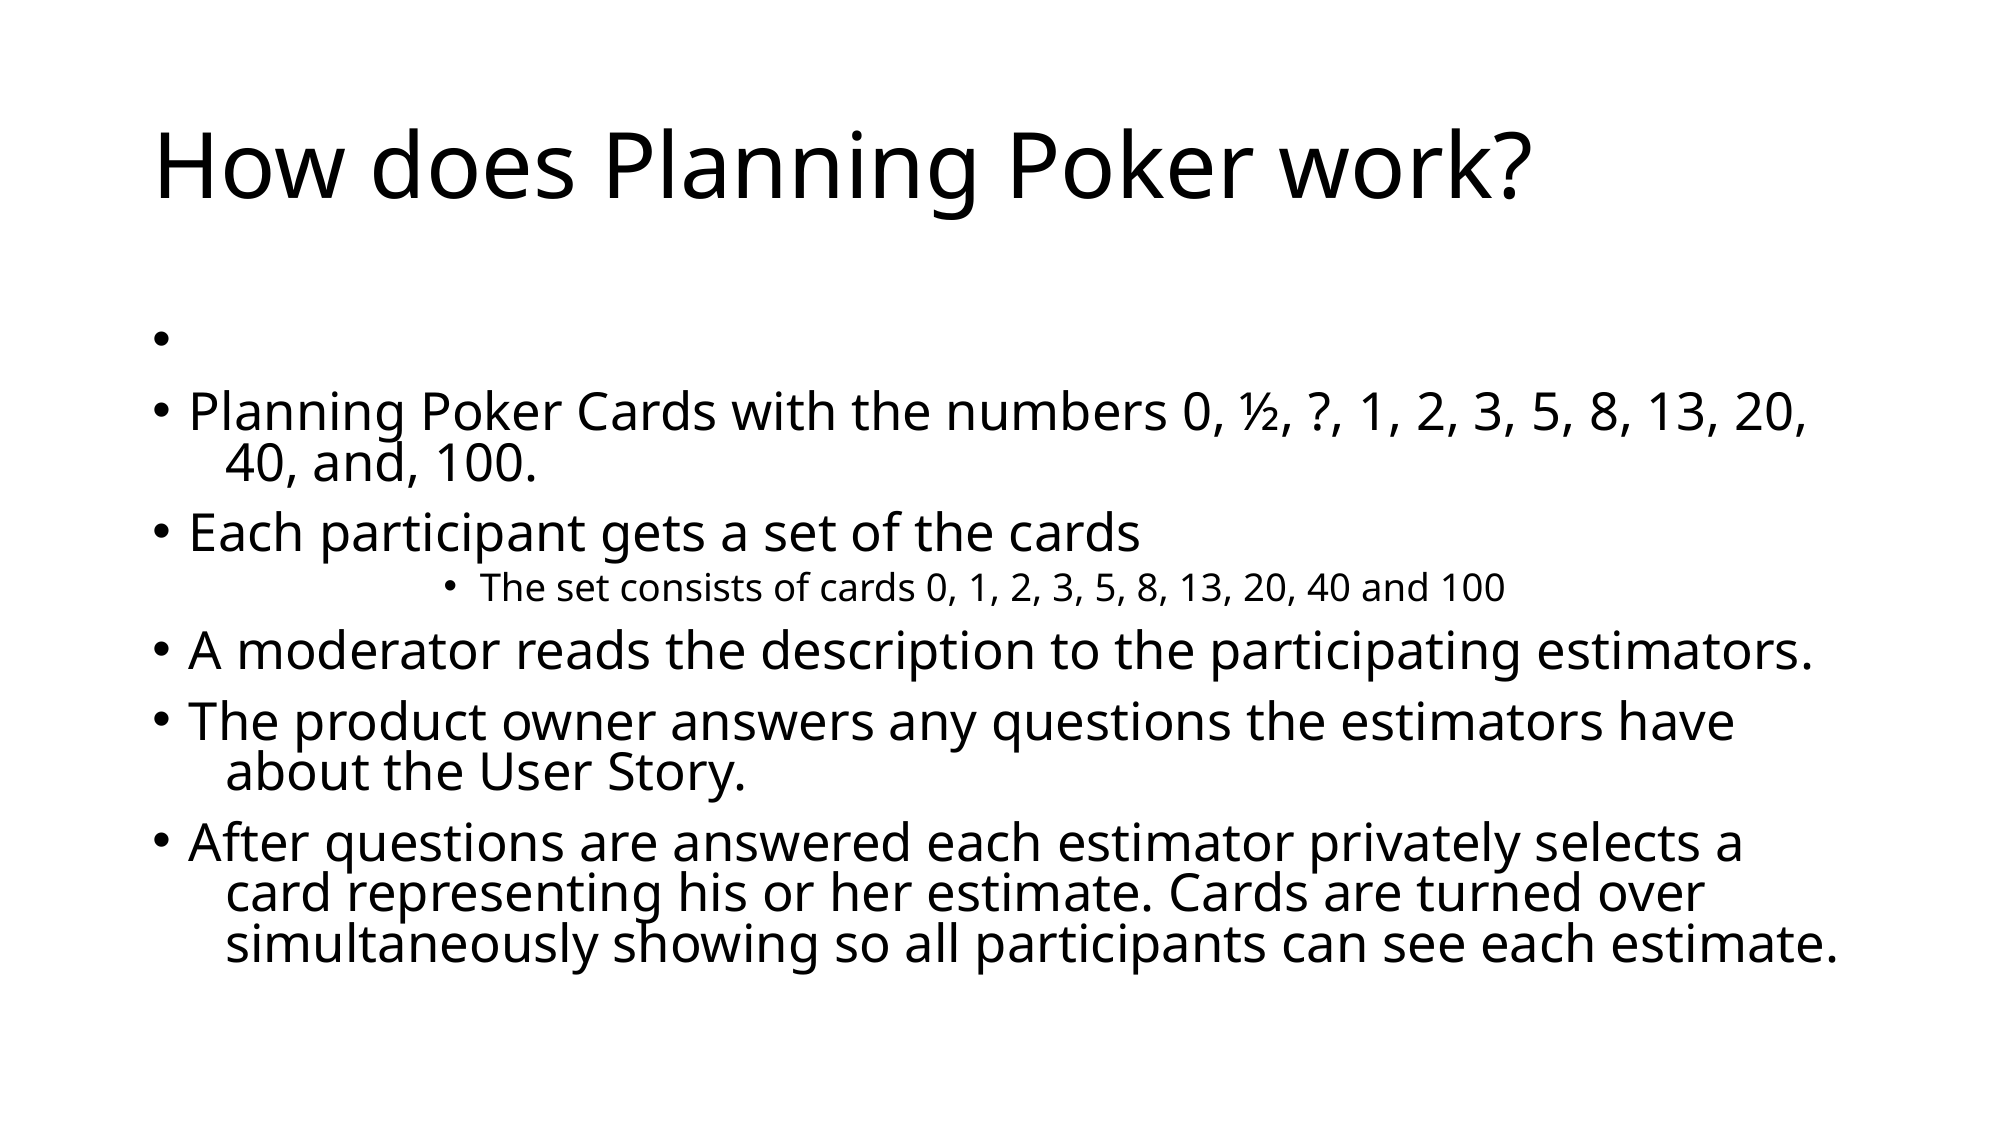

# How does Planning Poker work?
Planning Poker Cards with the numbers 0, ½, ?, 1, 2, 3, 5, 8, 13, 20, 40, and, 100.
Each participant gets a set of the cards
The set consists of cards 0, 1, 2, 3, 5, 8, 13, 20, 40 and 100
A moderator reads the description to the participating estimators.
The product owner answers any questions the estimators have about the User Story.
After questions are answered each estimator privately selects a card representing his or her estimate. Cards are turned over simultaneously showing so all participants can see each estimate.